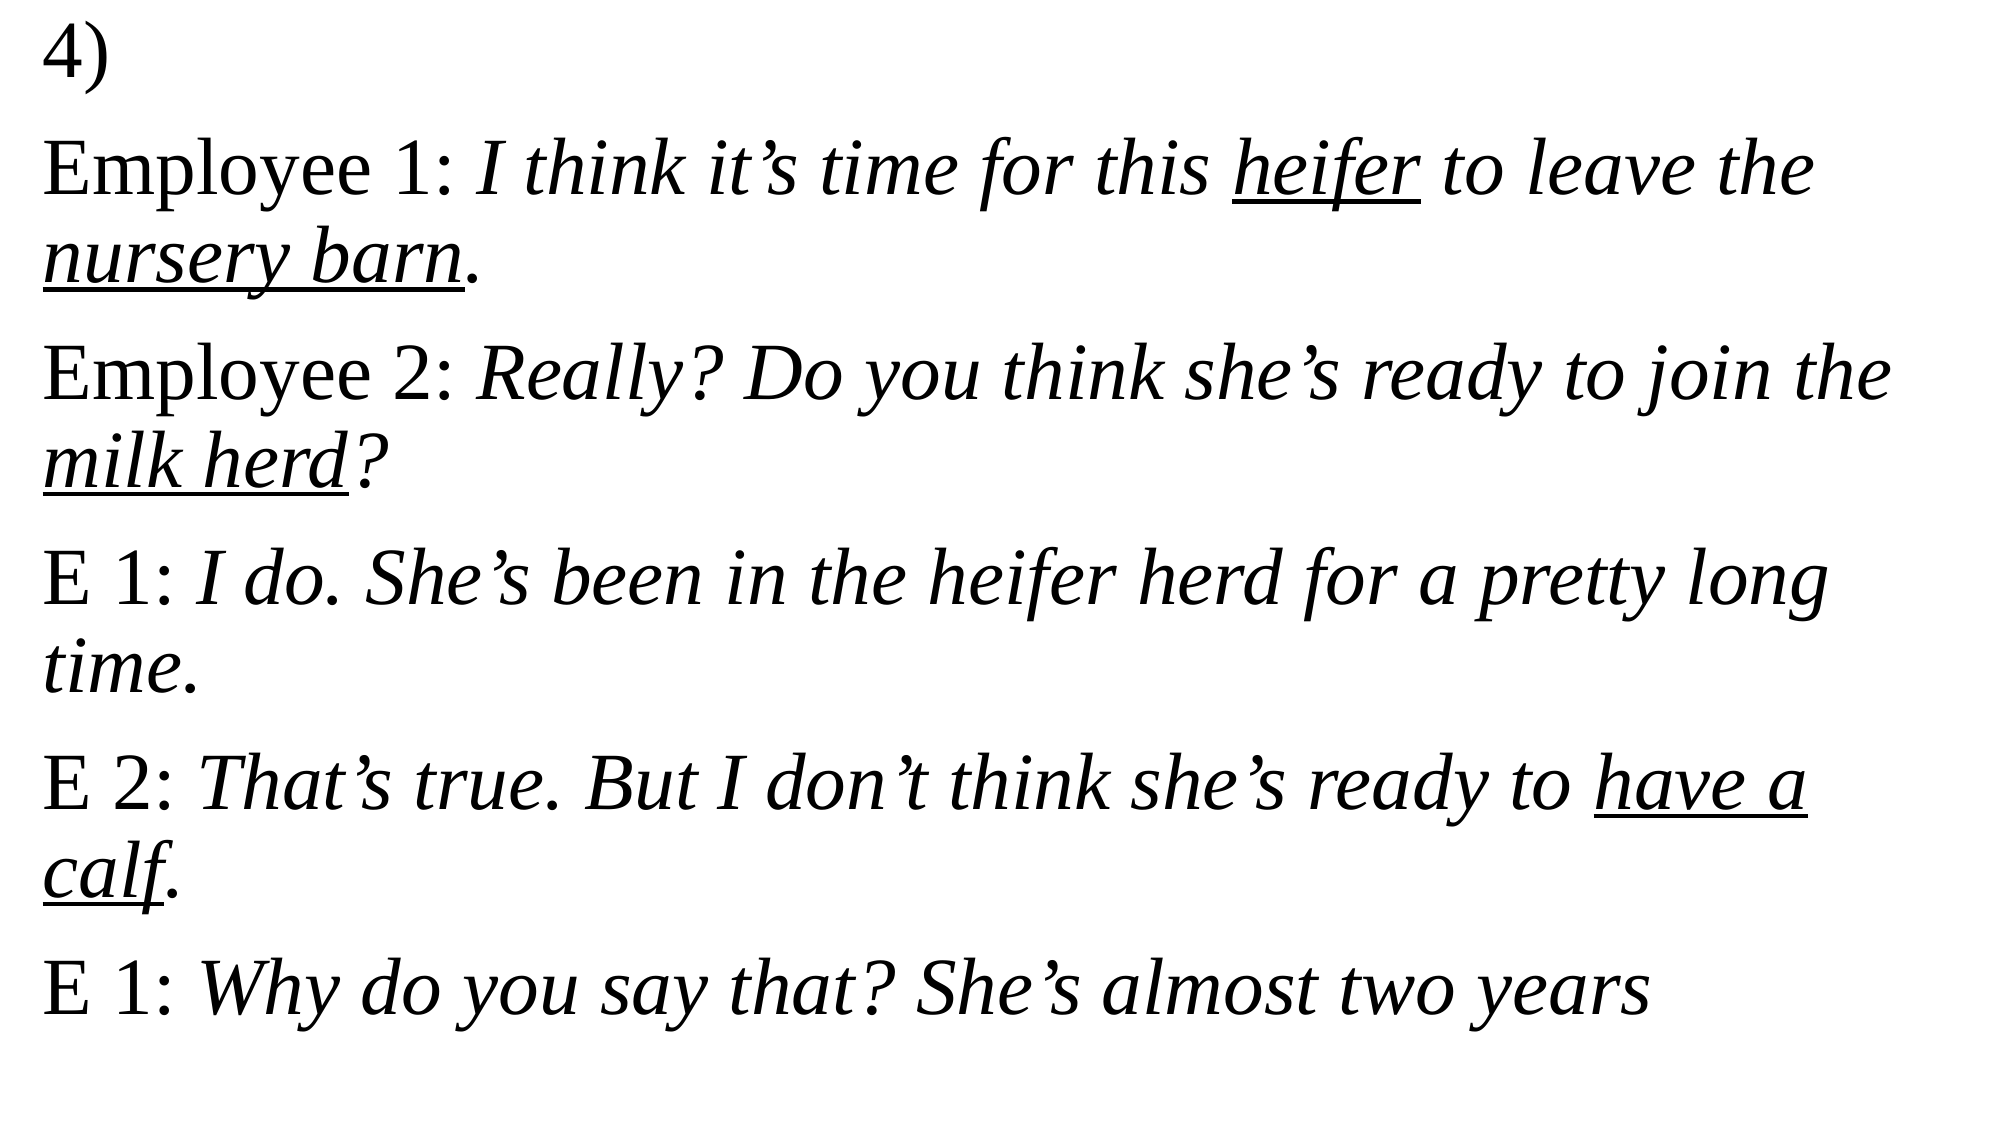

# 4)
Employee 1: I think it’s time for this heifer to leave the nursery barn.
Employee 2: Really? Do you think she’s ready to join the milk herd?
E 1: I do. She’s been in the heifer herd for a pretty long time.
E 2: That’s true. But I don’t think she’s ready to have a calf.
E 1: Why do you say that? She’s almost two years